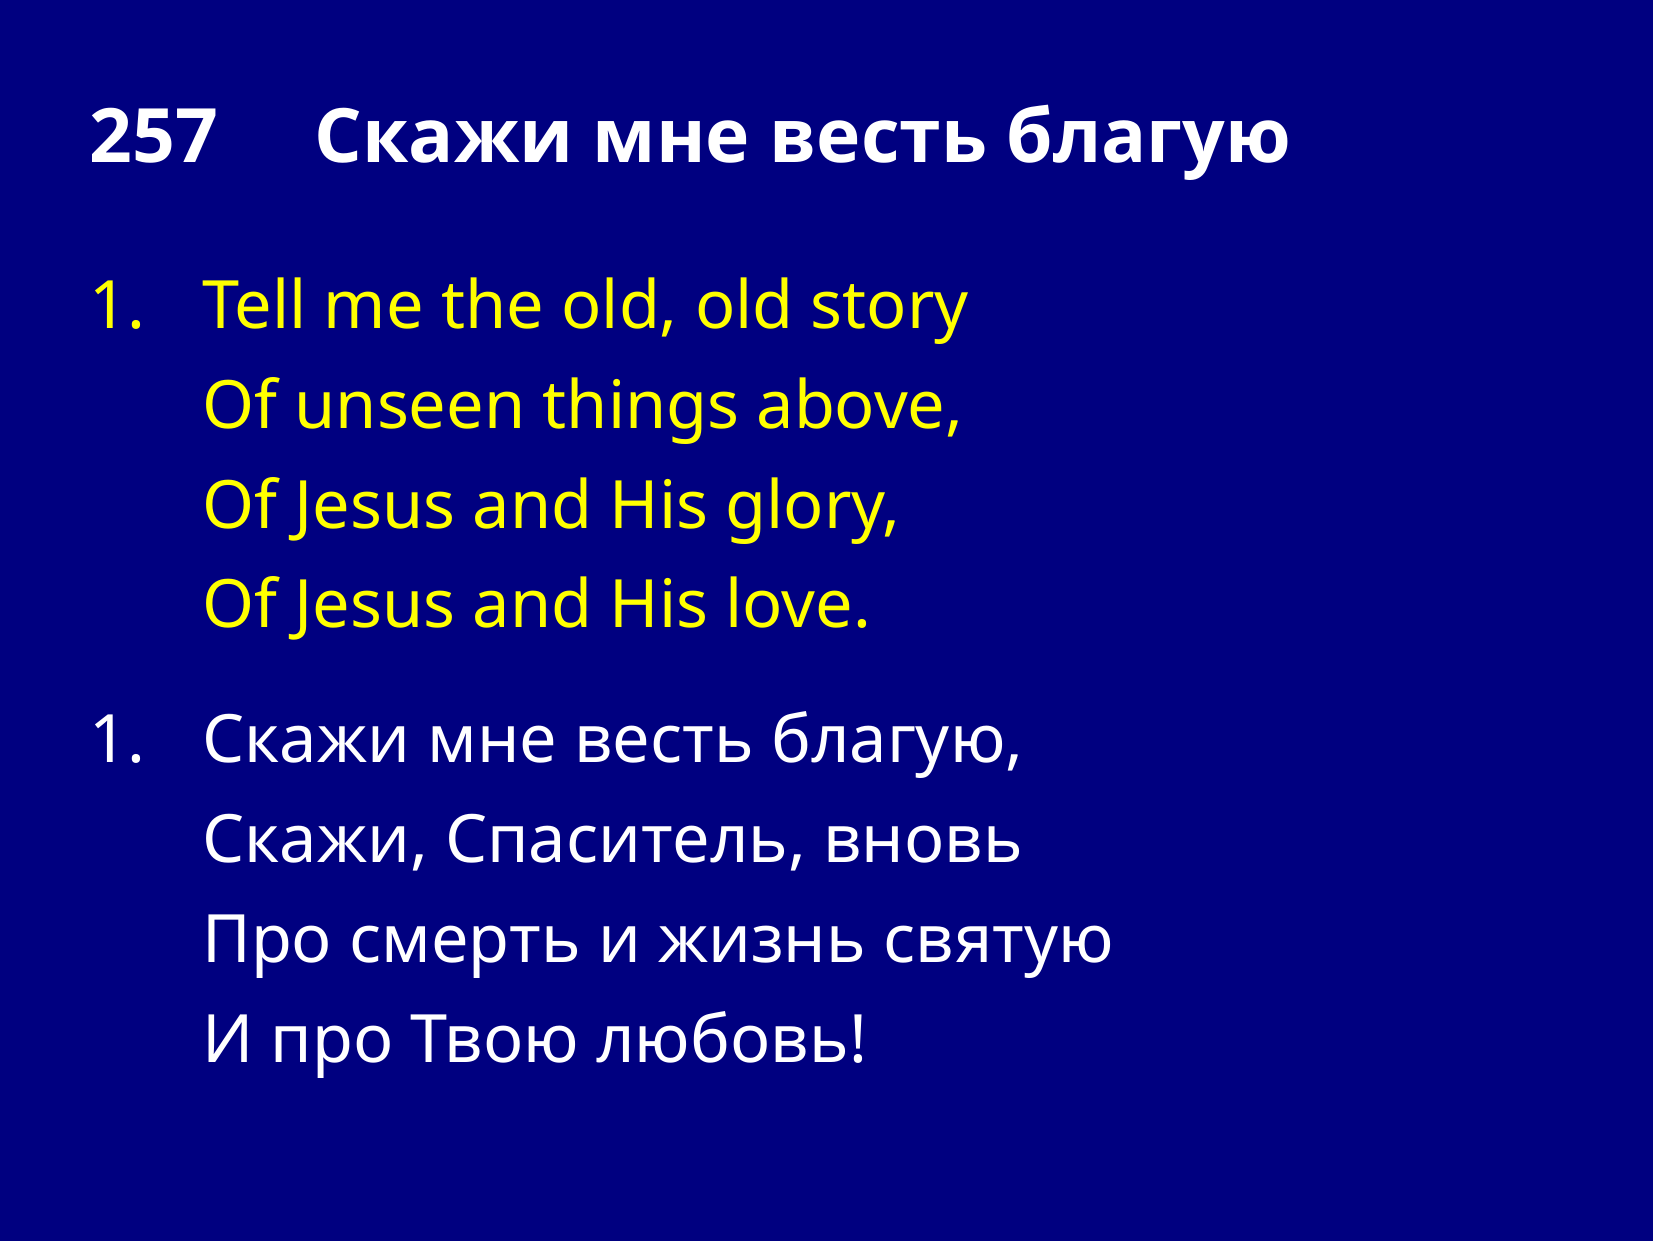

257	Скажи мне весть благую
1.	Tell me the old, old story
	Of unseen things above,
	Of Jesus and His glory,
	Of Jesus and His love.
1.	Скажи мне весть благую,
	Скажи, Спаситель, вновь
	Про смерть и жизнь святую
	И про Твою любовь!